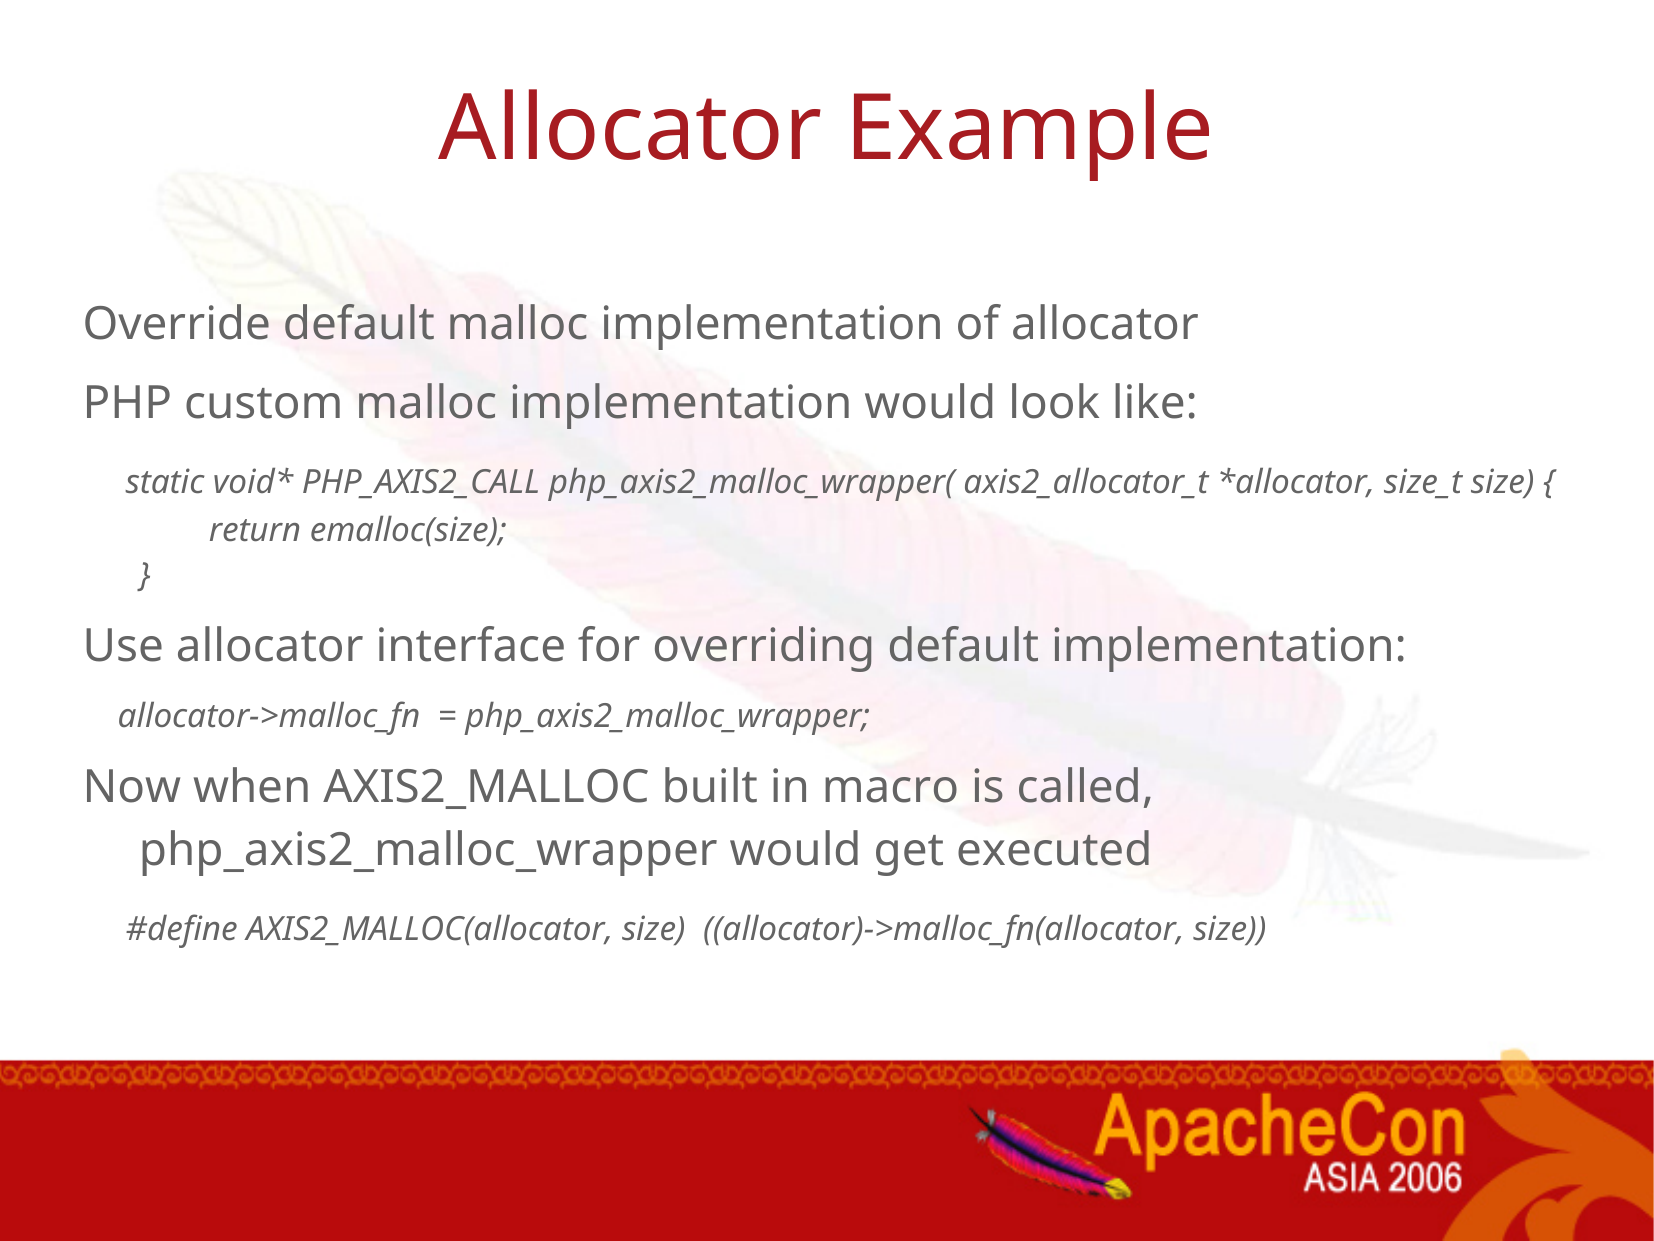

# Allocator Example
Override default malloc implementation of allocator
PHP custom malloc implementation would look like:
 static void* PHP_AXIS2_CALL php_axis2_malloc_wrapper( axis2_allocator_t *allocator, size_t size) {
 return emalloc(size);
}
Use allocator interface for overriding default implementation:
 allocator->malloc_fn = php_axis2_malloc_wrapper;
Now when AXIS2_MALLOC built in macro is called, php_axis2_malloc_wrapper would get executed
 #define AXIS2_MALLOC(allocator, size) ((allocator)->malloc_fn(allocator, size))